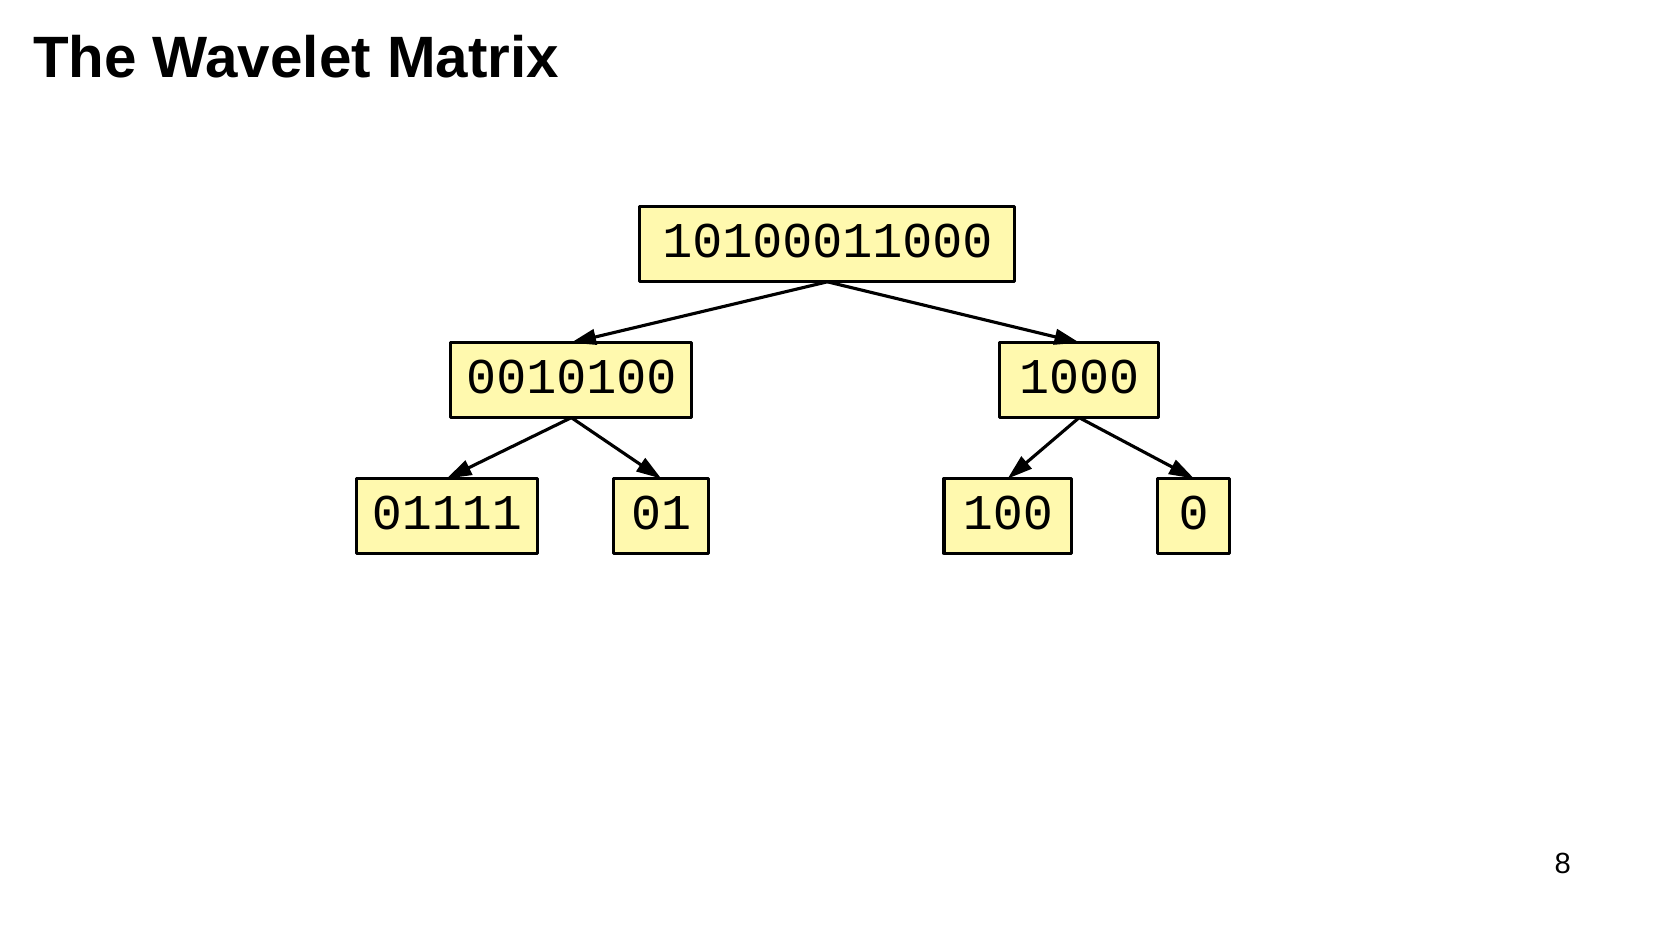

The Wavelet Matrix
10100011000
0010100
1000
01111
01
100
0
8